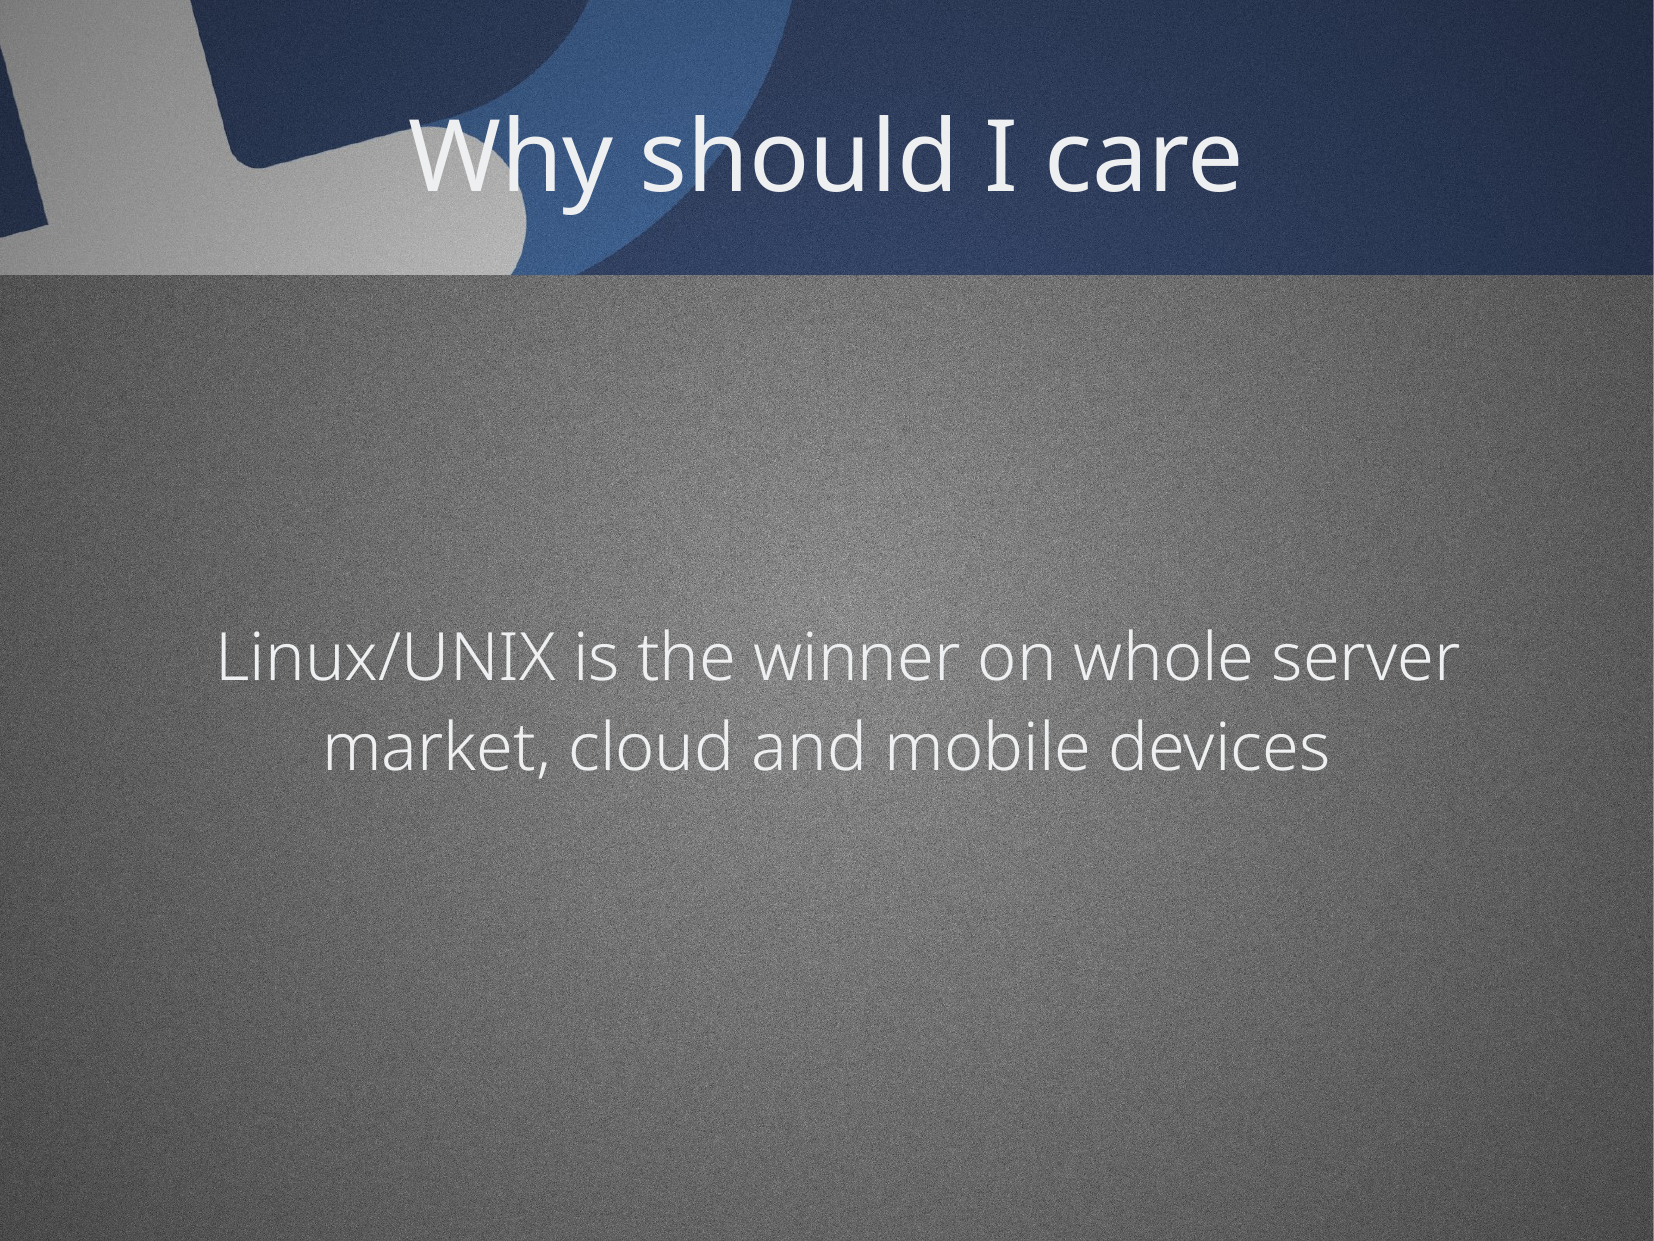

# Why should I care
Linux/UNIX is the winner on whole server market, cloud and mobile devices